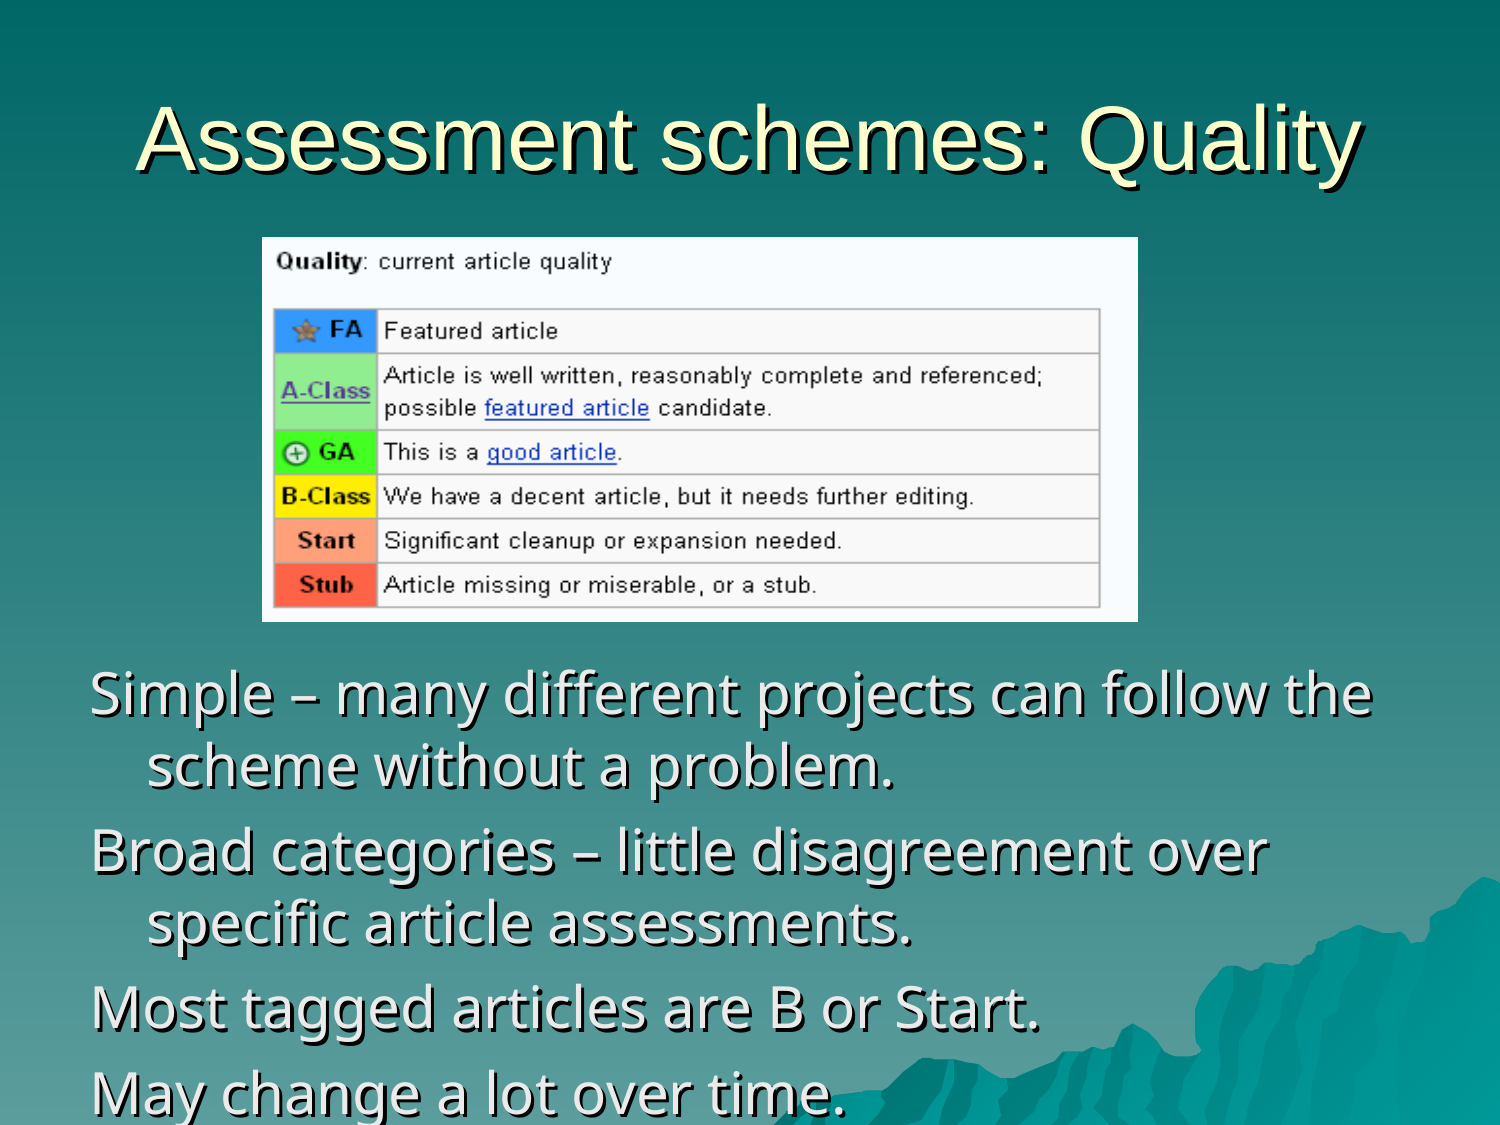

# Assessment schemes: Quality
Simple – many different projects can follow the scheme without a problem.
Broad categories – little disagreement over specific article assessments.
Most tagged articles are B or Start.
May change a lot over time.